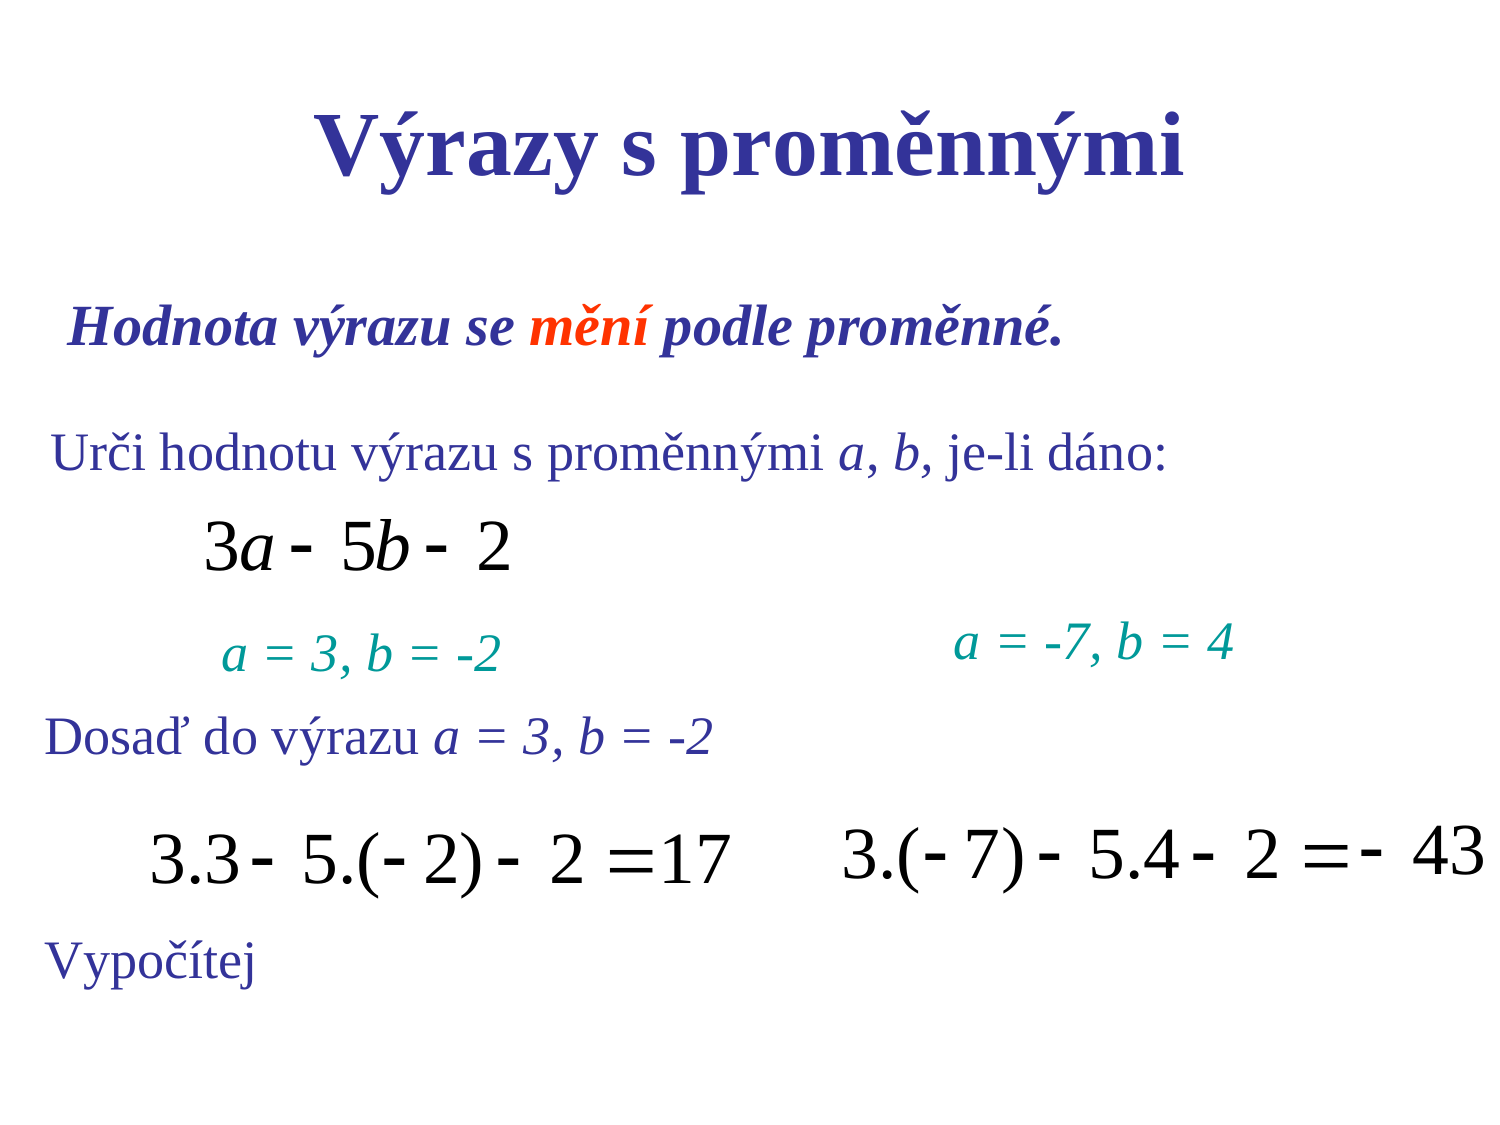

# Výrazy s proměnnými
Hodnota výrazu se mění podle proměnné.
Urči hodnotu výrazu s proměnnými a, b, je-li dáno:
a = -7, b = 4
a = 3, b = -2
Dosaď do výrazu a = 3, b = -2
Vypočítej